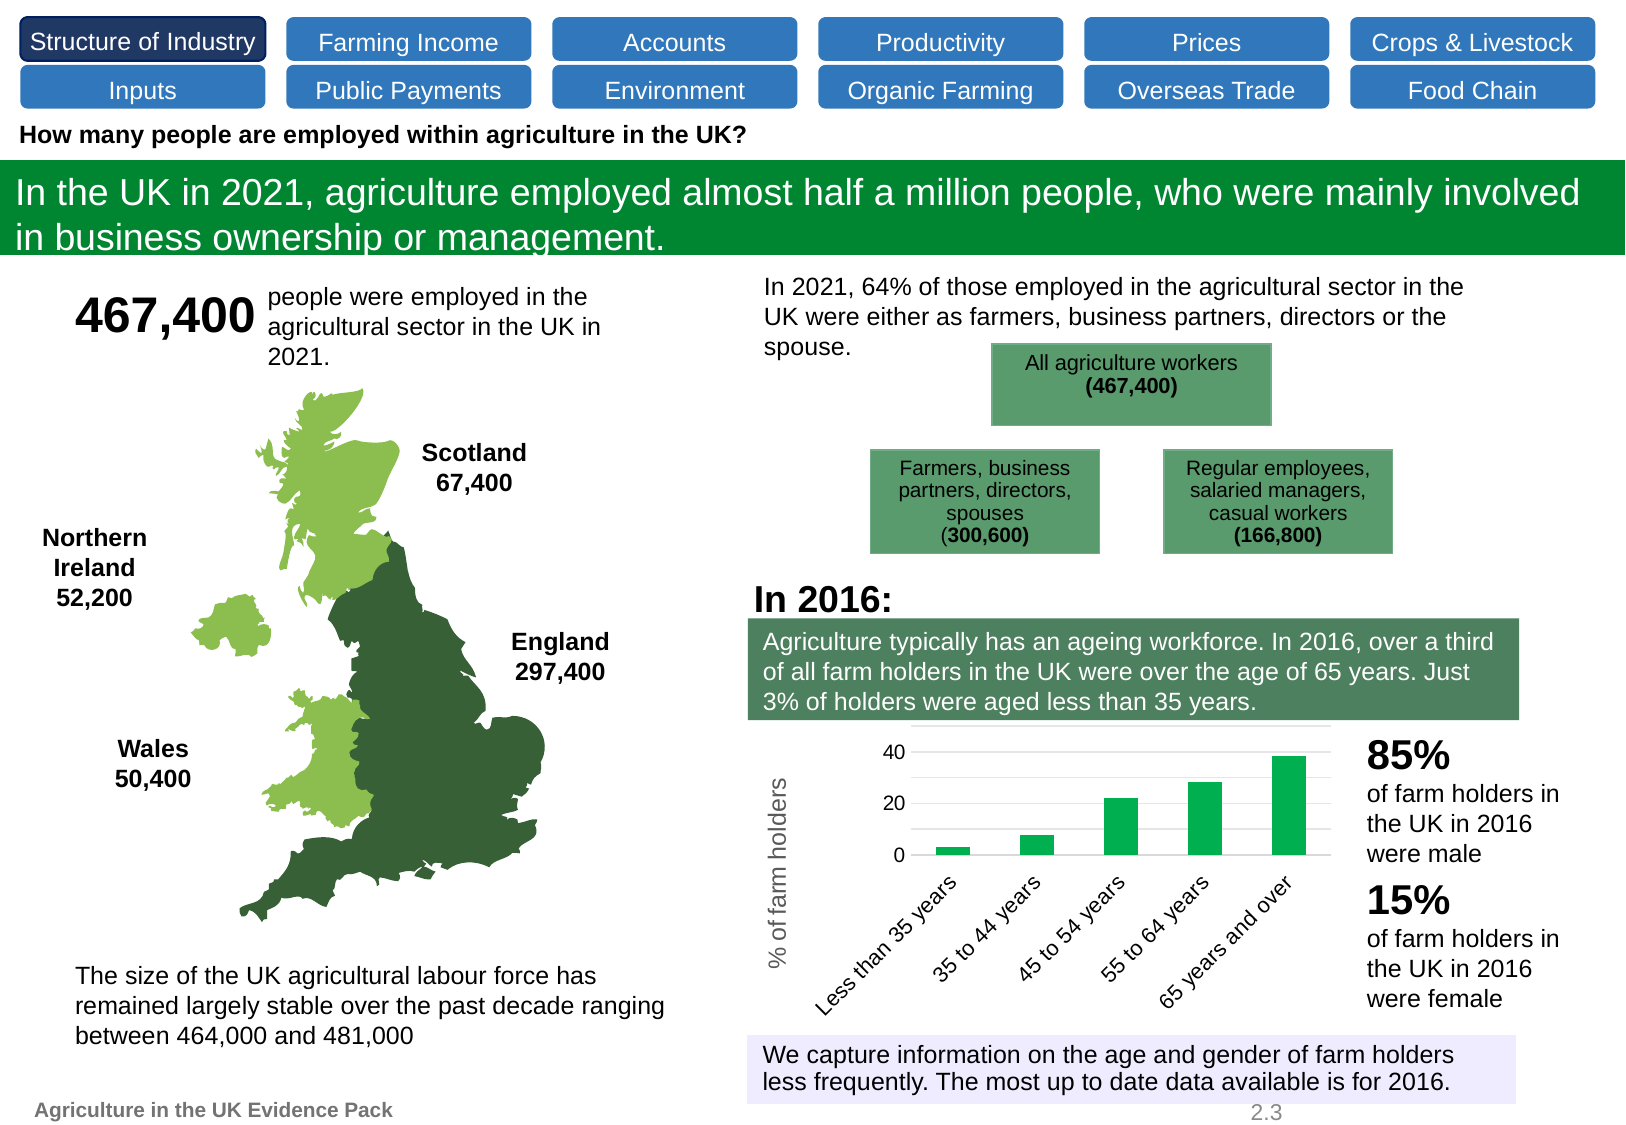

Structure of Industry
Farming Income
Accounts
Productivity
Prices
Crops & Livestock
Inputs
Public Payments
Environment
Organic Farming
Overseas Trade
Food Chain
# Slide 2.4 – How many people are employed within agriculture within the UK?
 How many people are employed within agriculture in the UK?
In the UK in 2021, agriculture employed almost half a million people, who were mainly involved in business ownership or management.
In 2021, 64% of those employed in the agricultural sector in the UK were either as farmers, business partners, directors or the spouse.
people were employed in the agricultural sector in the UK in 2021.
467,400
All agriculture workers (467,400)
Scotland
67,400
Farmers, business partners, directors, spouses
(300,600)
Regular employees, salaried managers, casual workers
(166,800)
Northern Ireland
52,200
In 2016:
England
297,400
Agriculture typically has an ageing workforce. In 2016, over a third of all farm holders in the UK were over the age of 65 years. Just 3% of holders were aged less than 35 years.
### Chart
| Category | All |
|---|---|
| Less than 35 years | 3.00122785167266 |
| 35 to 44 years | 7.90919705193121 |
| 45 to 54 years | 22.2814605964066 |
| 55 to 64 years | 28.4338959859136 |
| 65 years and over | 38.3742185140759 |85%
of farm holders in the UK in 2016 were male
Wales
50,400
15%
of farm holders in the UK in 2016 were female
The size of the UK agricultural labour force has remained largely stable over the past decade ranging between 464,000 and 481,000
We capture information on the age and gender of farm holders less frequently. The most up to date data available is for 2016.
2.3
Agriculture in the UK Evidence Pack